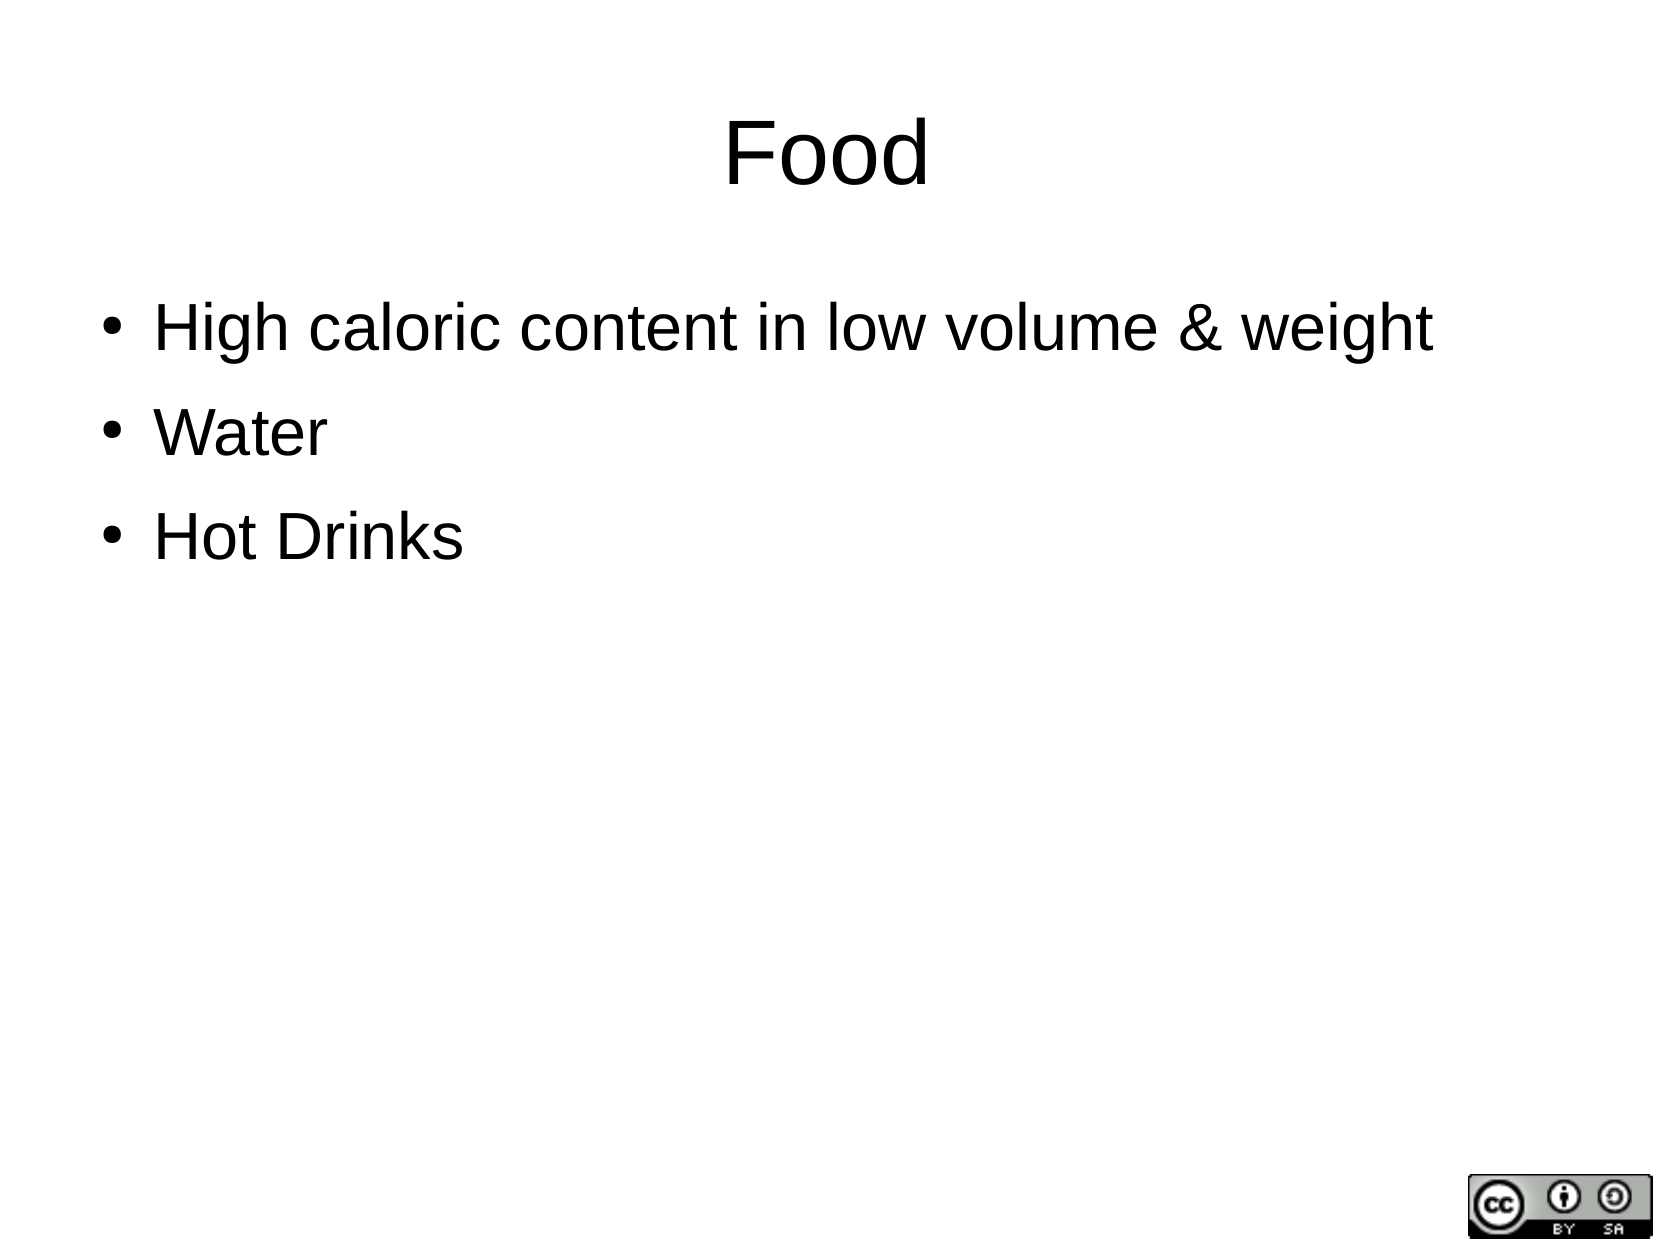

# Food
High caloric content in low volume & weight
Water
Hot Drinks